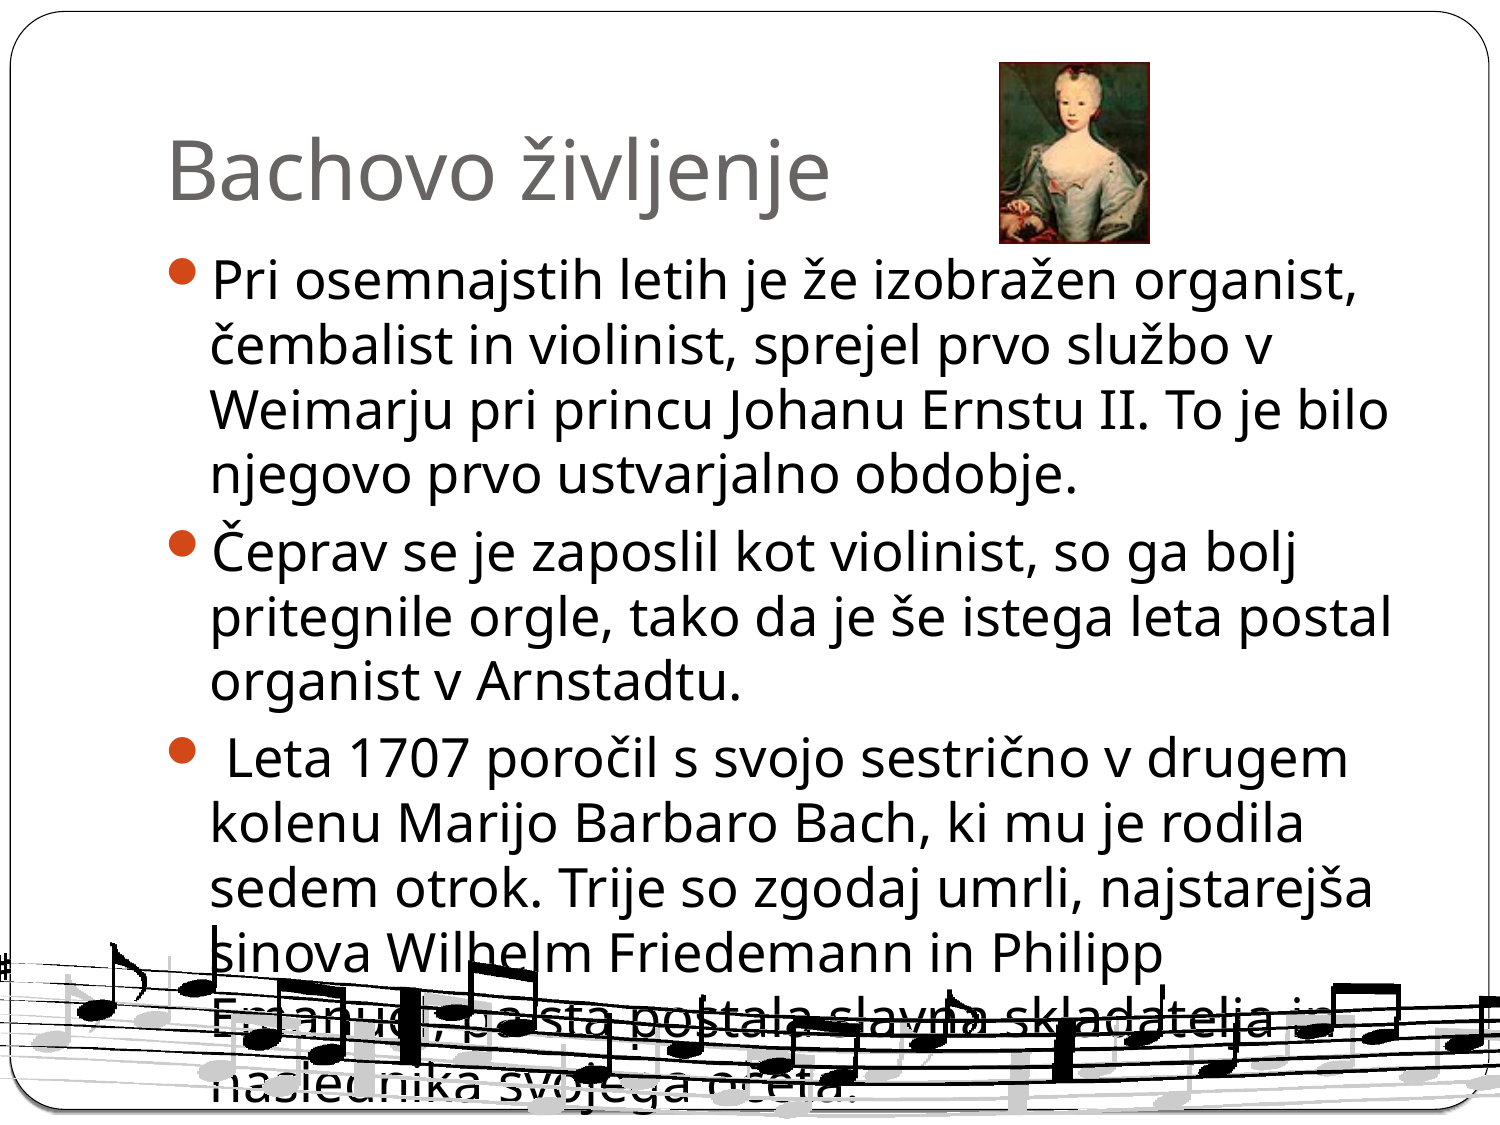

# Bachovo življenje
Pri osemnajstih letih je že izobražen organist, čembalist in violinist, sprejel prvo službo v Weimarju pri princu Johanu Ernstu ІІ. To je bilo njegovo prvo ustvarjalno obdobje.
Čeprav se je zaposlil kot violinist, so ga bolj pritegnile orgle, tako da je še istega leta postal organist v Arnstadtu.
 Leta 1707 poročil s svojo sestrično v drugem kolenu Marijo Barbaro Bach, ki mu je rodila sedem otrok. Trije so zgodaj umrli, najstarejša sinova Wilhelm Friedemann in Philipp Emanuel, pa sta postala slavna skladatelja in naslednika svojega očeta.